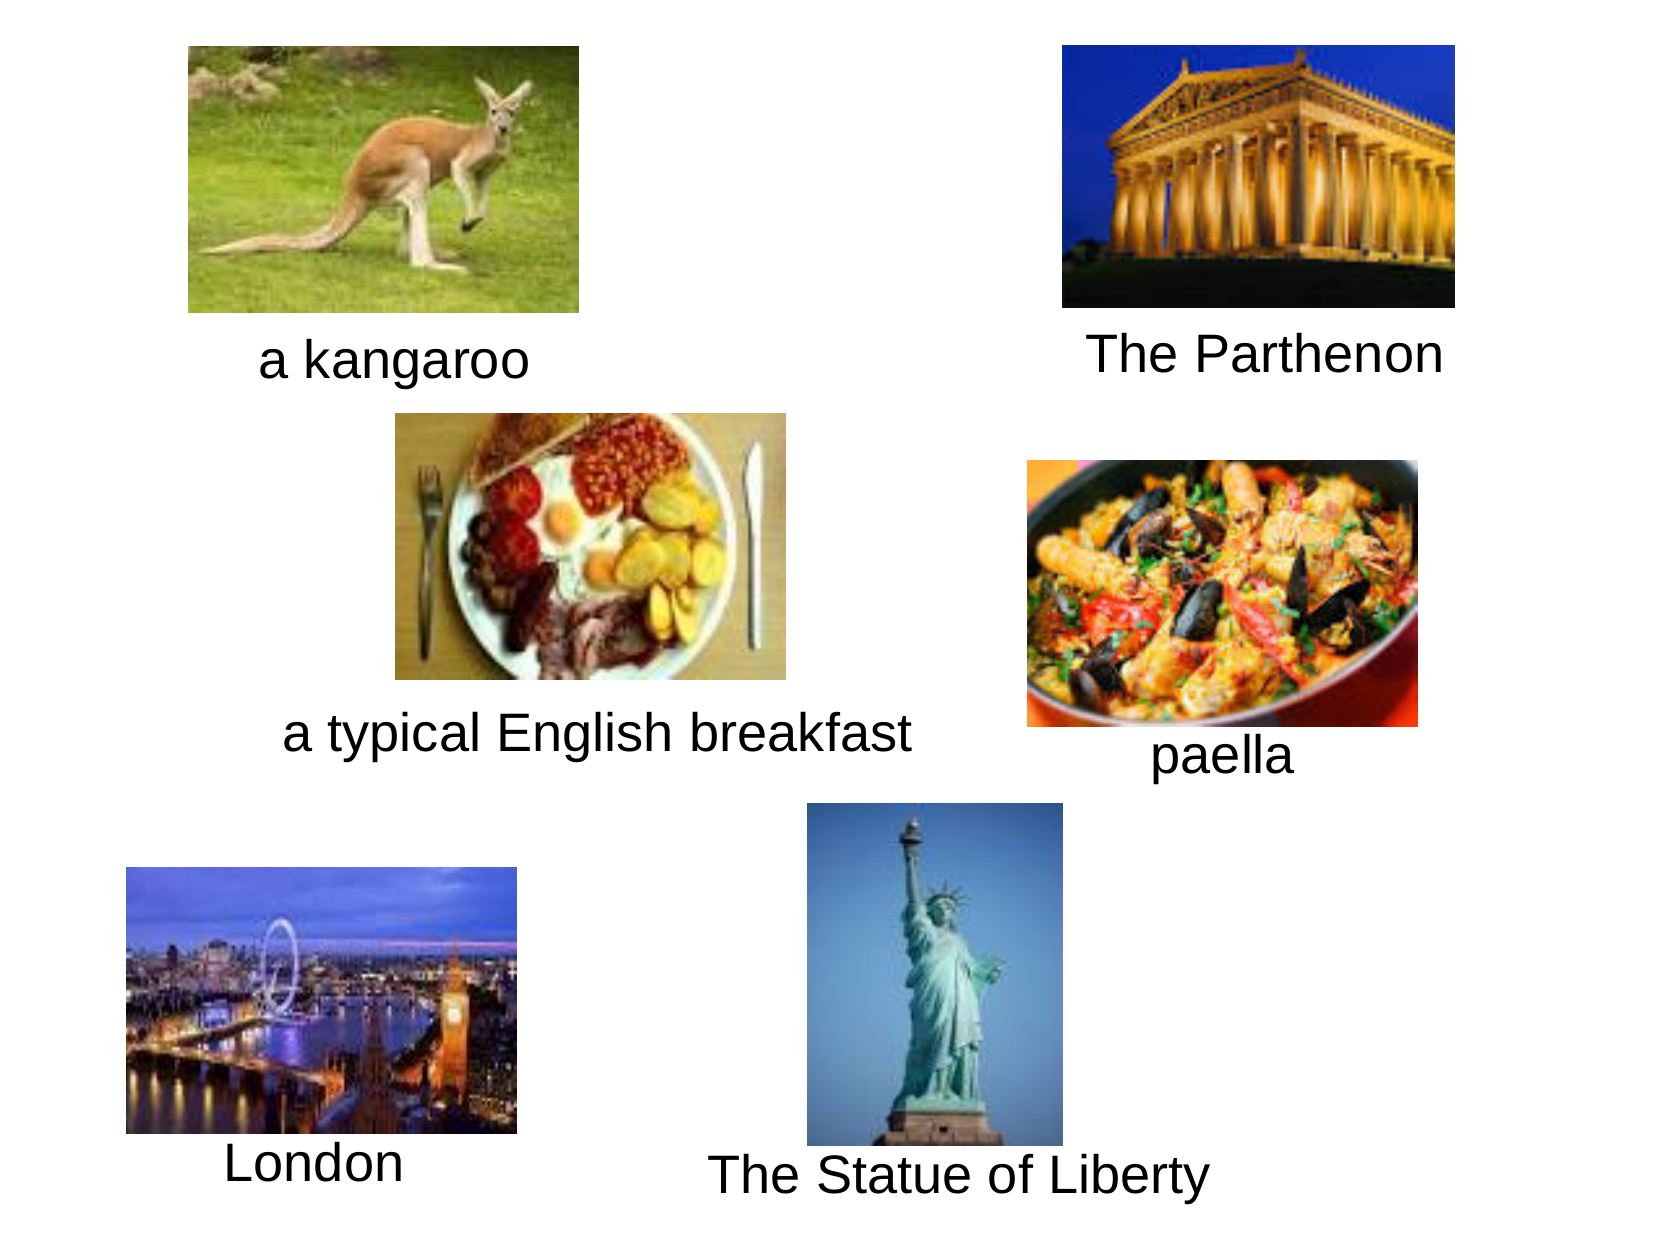

The Parthenon
a kangaroo
a typical English breakfast
paella
London
The Statue of Liberty